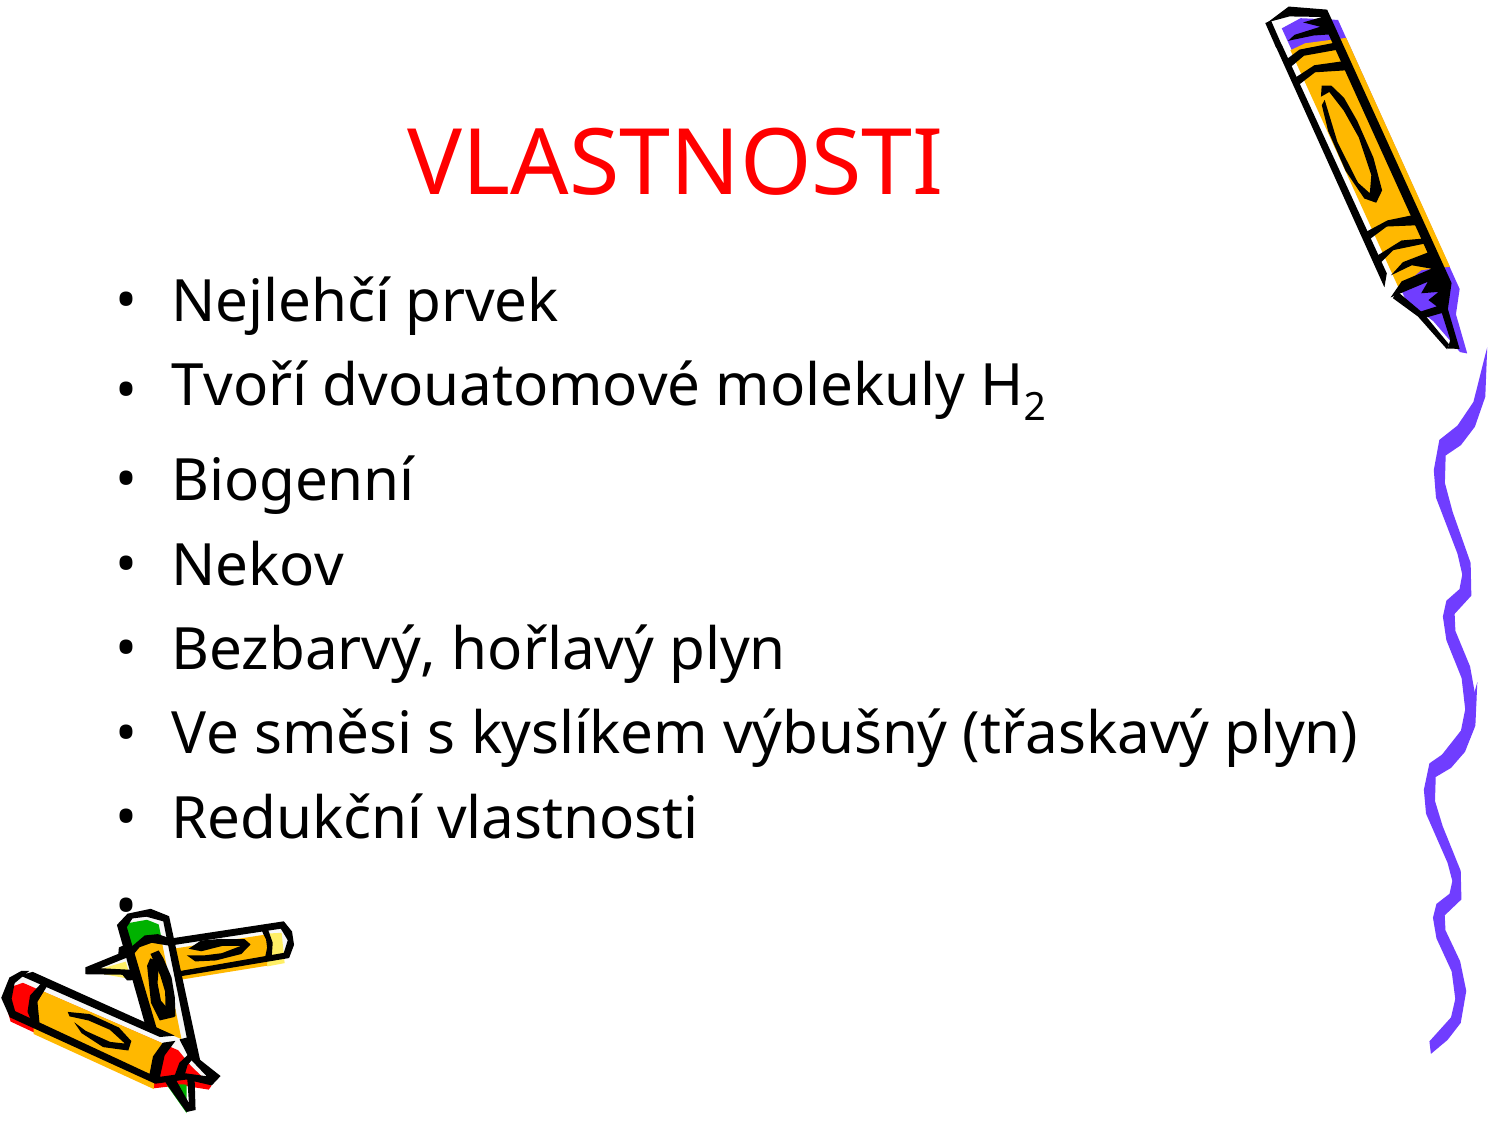

# VLASTNOSTI
Nejlehčí prvek
Tvoří dvouatomové molekuly H2
Biogenní
Nekov
Bezbarvý, hořlavý plyn
Ve směsi s kyslíkem výbušný (třaskavý plyn)
Redukční vlastnosti